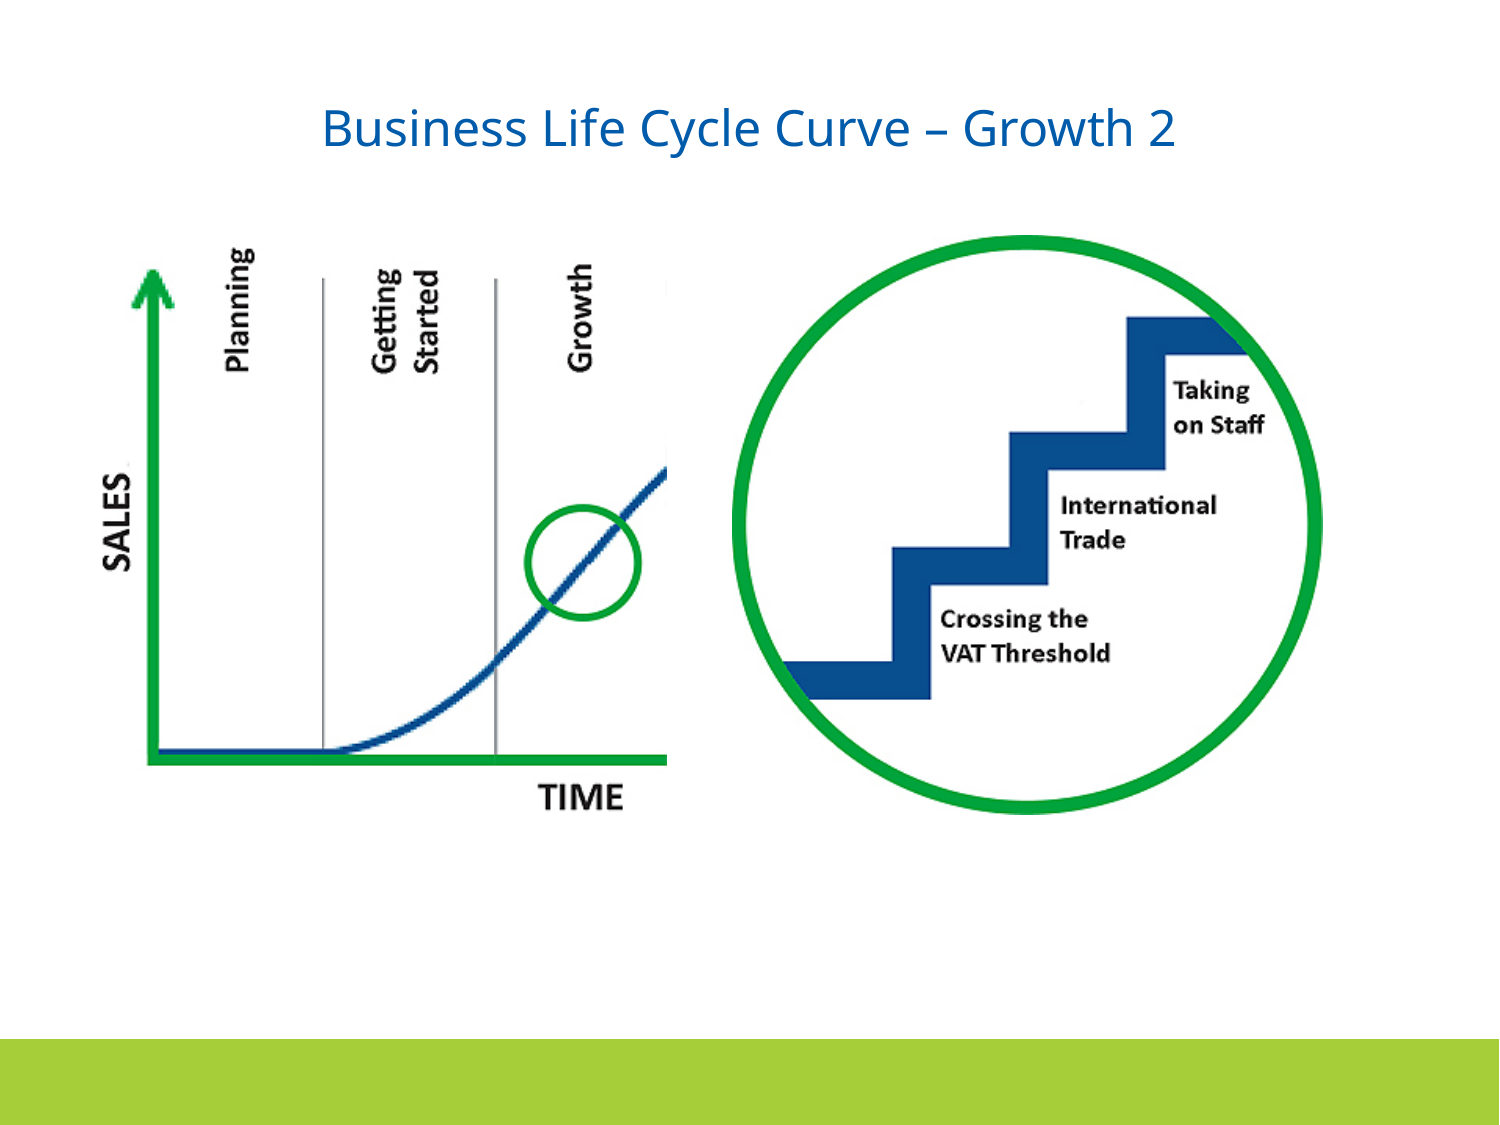

Business Life Cycle Curve – Growth 2